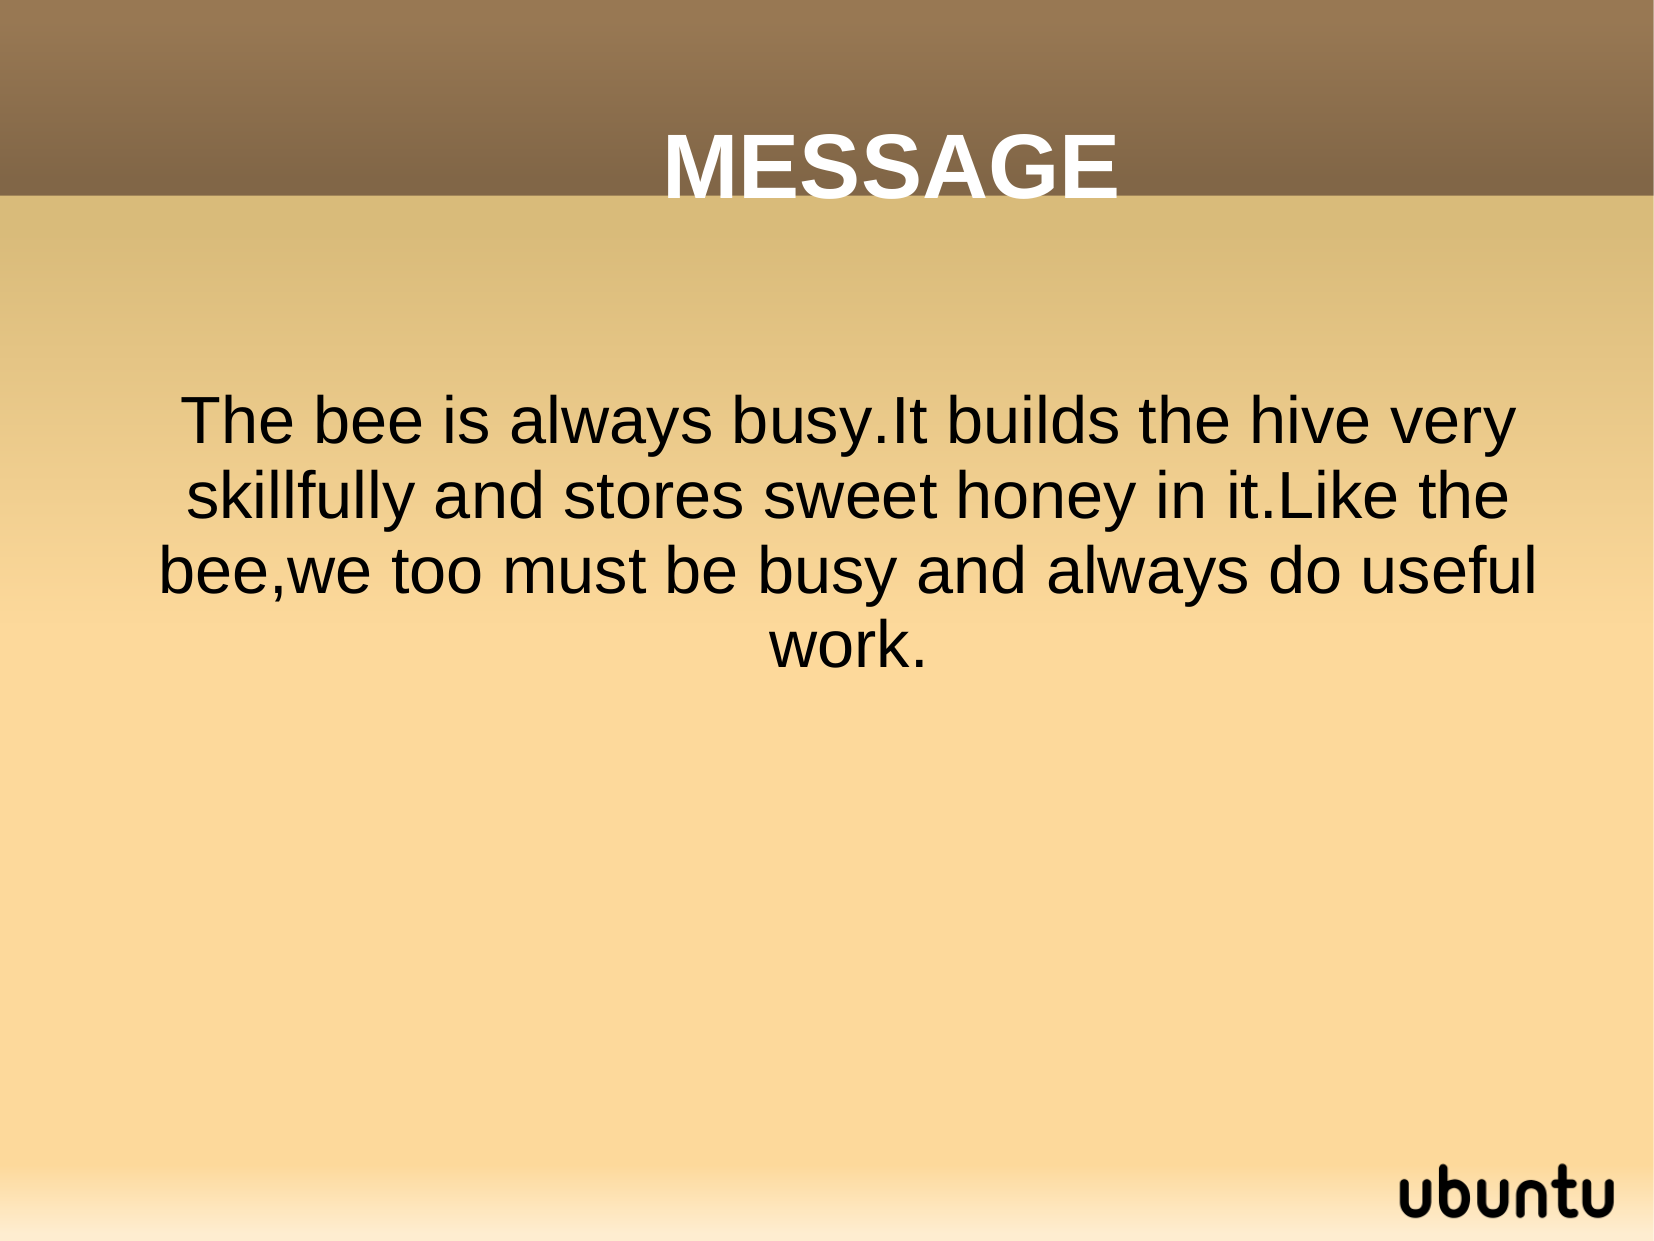

The bee is always busy.It builds the hive very skillfully and stores sweet honey in it.Like the bee,we too must be busy and always do useful work.
# MESSAGE